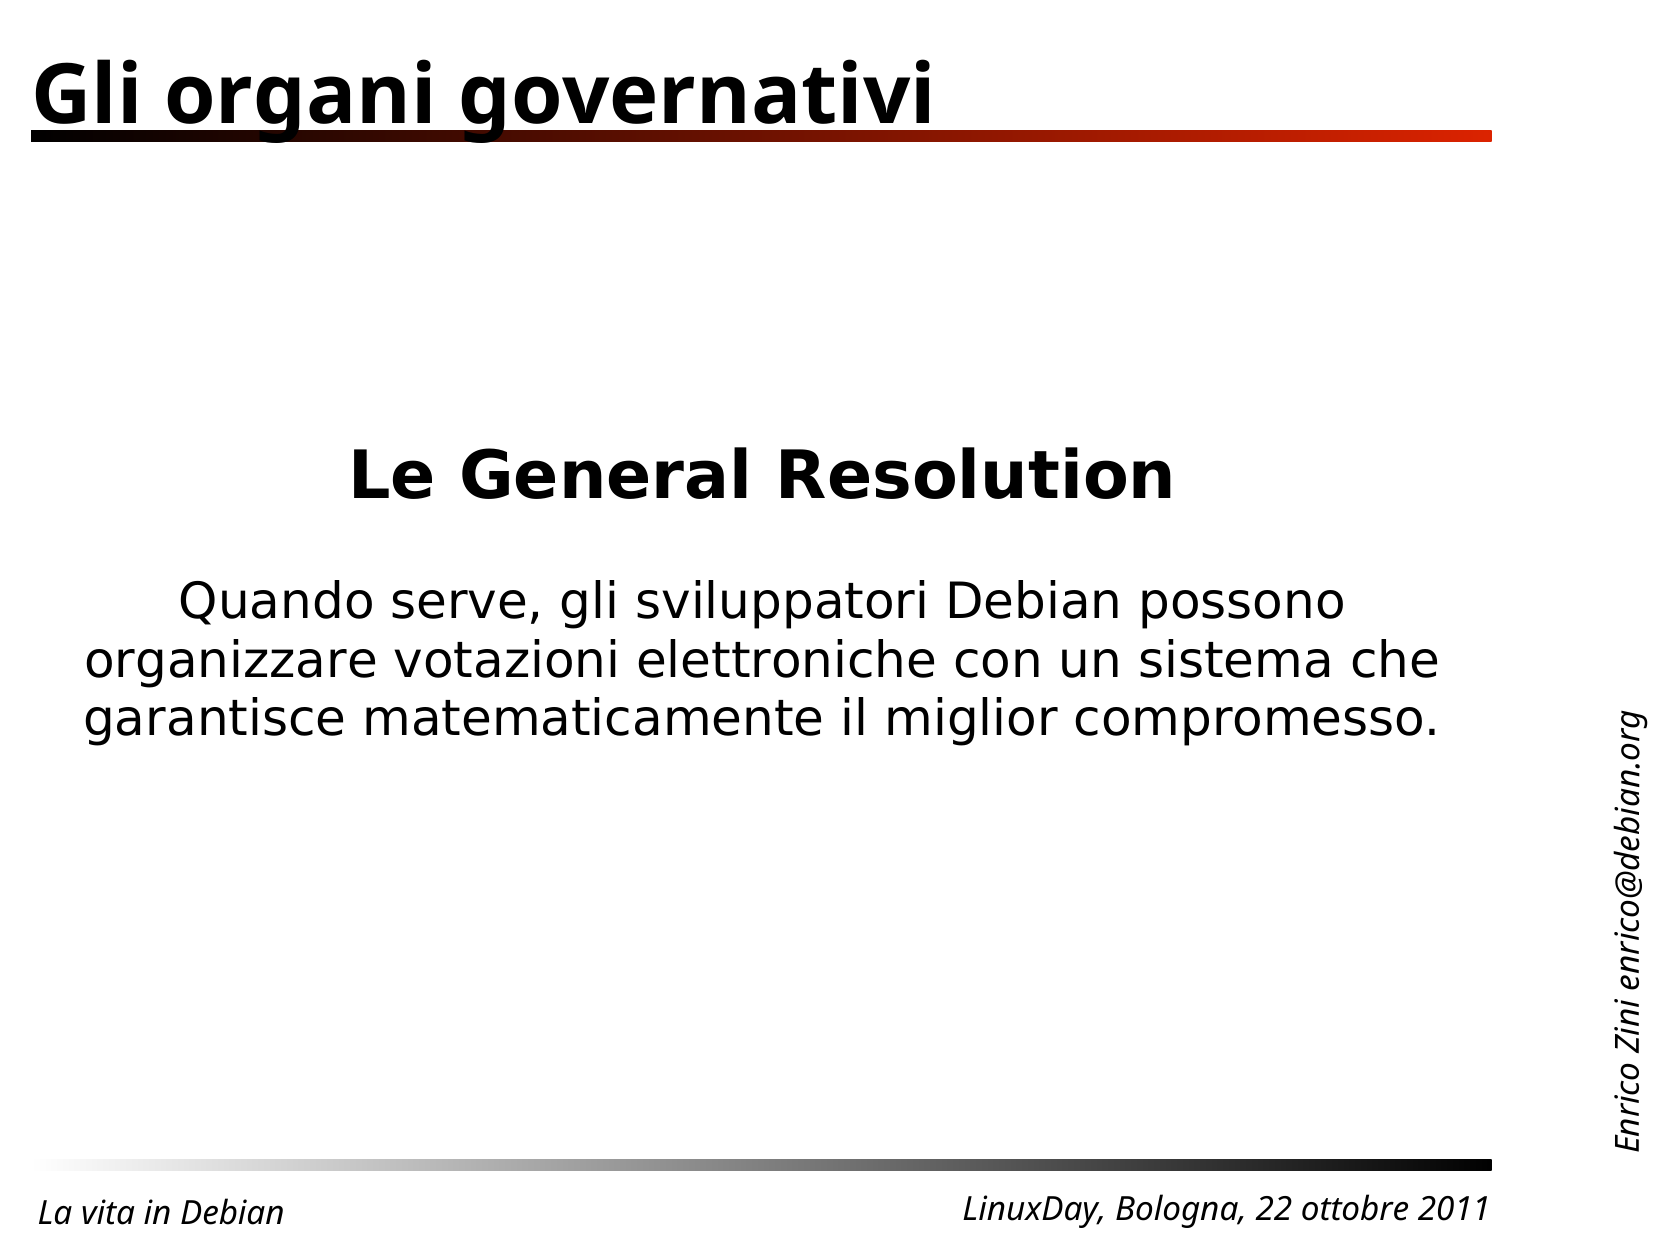

Gli organi governativi
Le General Resolution
Quando serve, gli sviluppatori Debian possono organizzare votazioni elettroniche con un sistema che garantisce matematicamente il miglior compromesso.